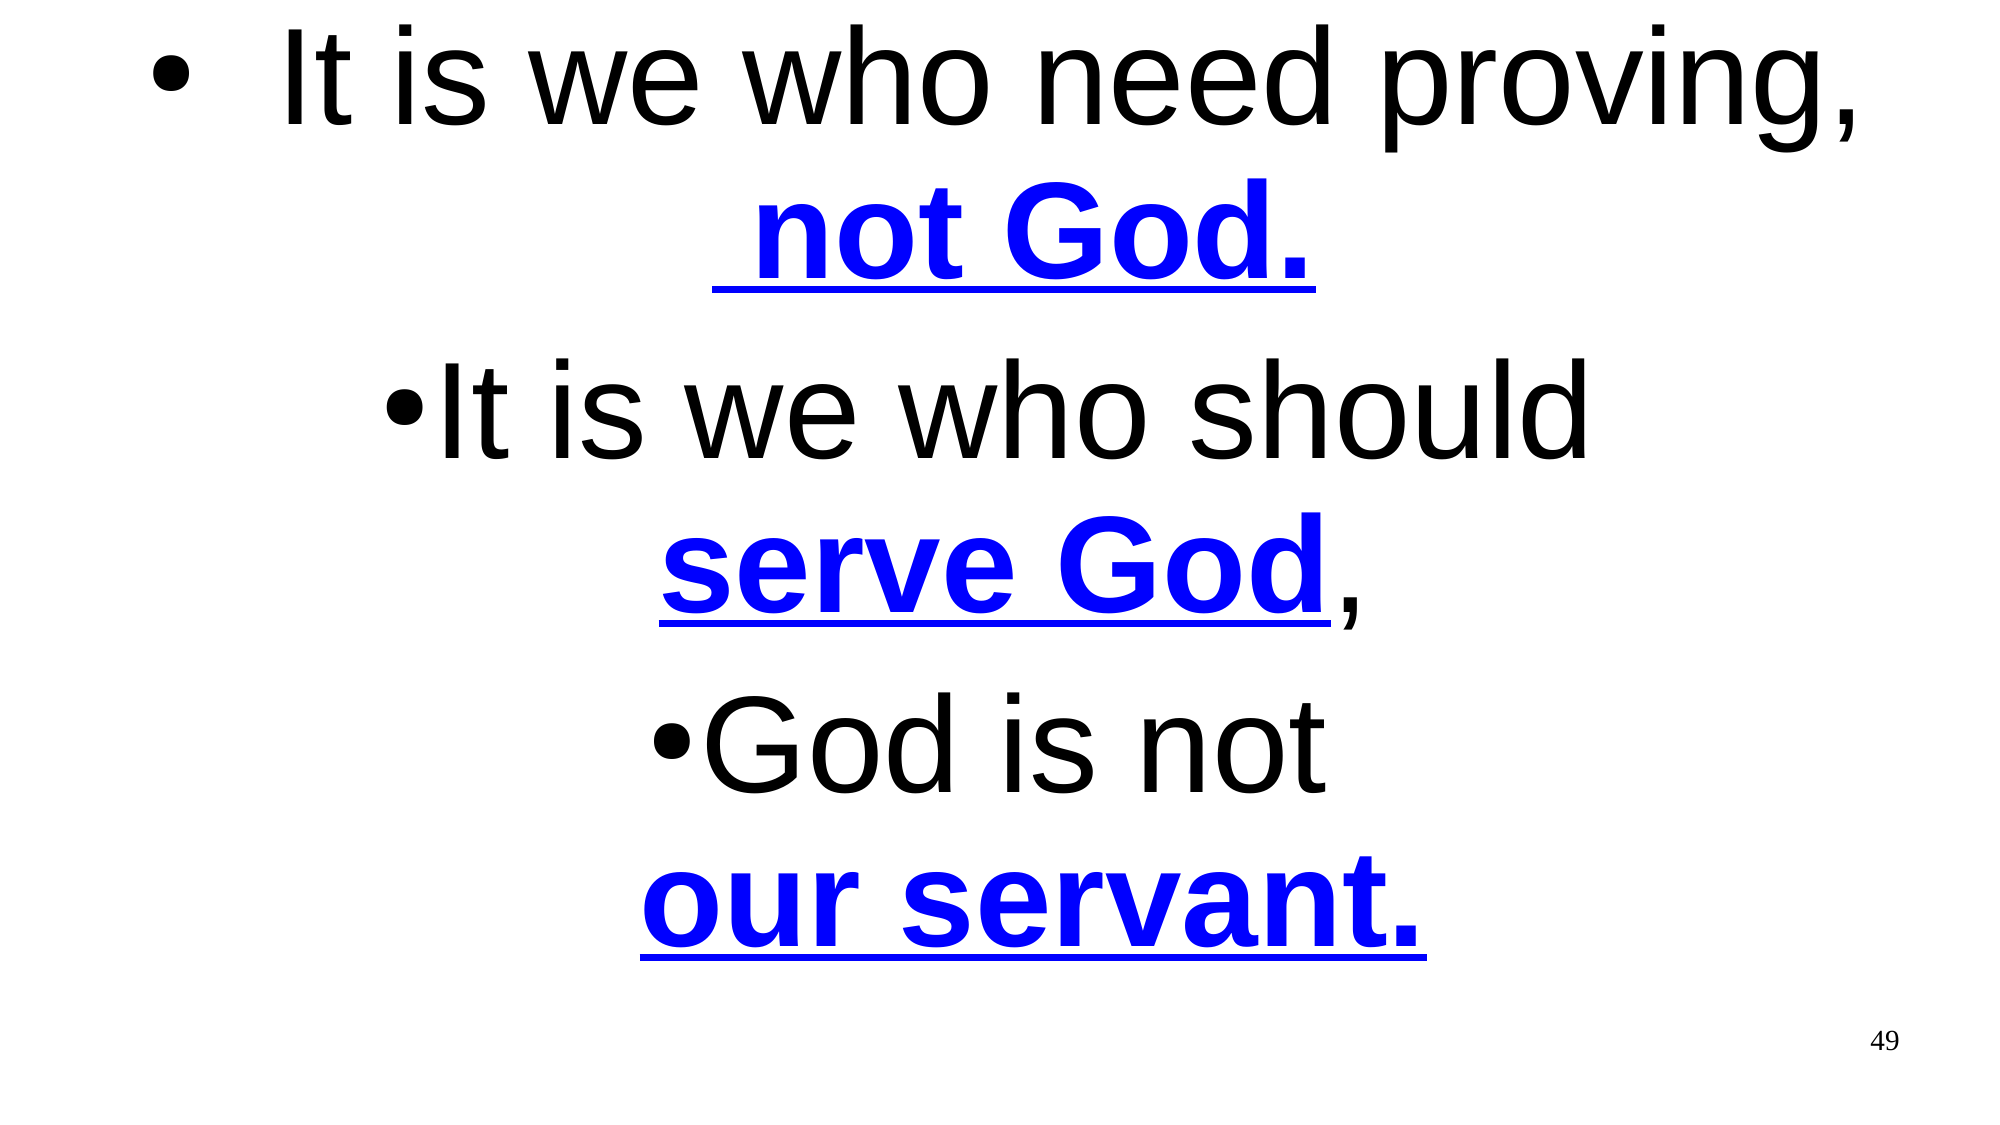

# It is we who need proving, not God.
It is we who should
serve God,
God is not
our servant.
49